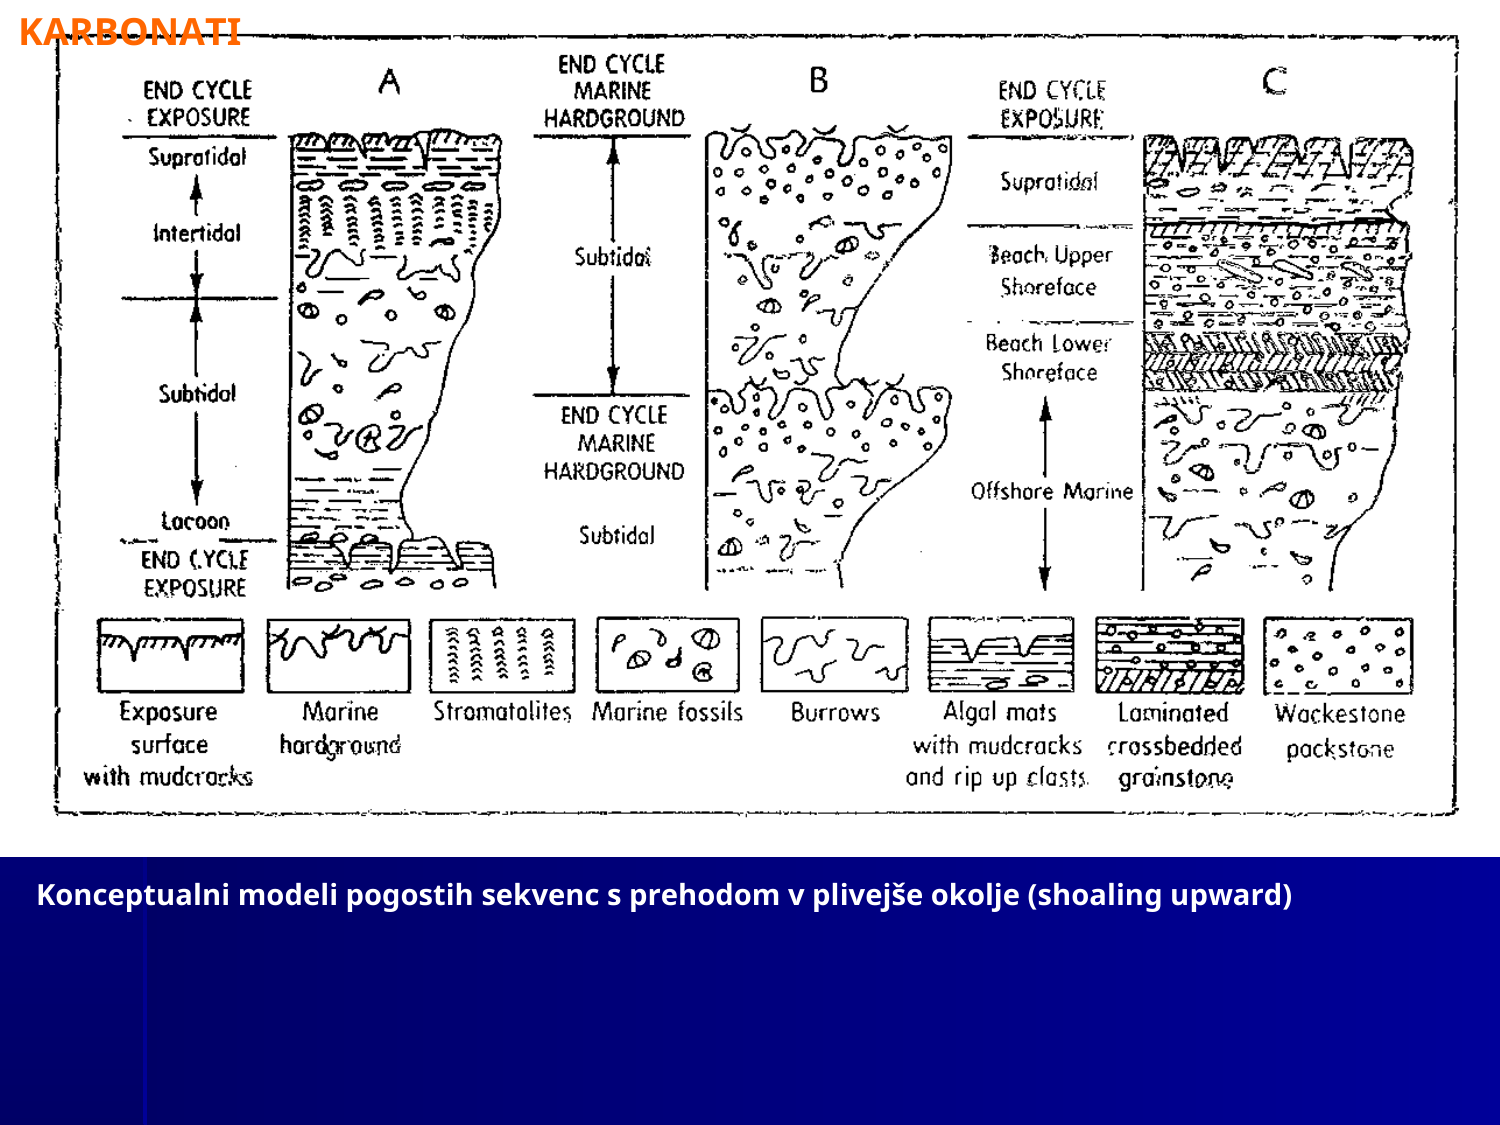

KARBONATI
Konceptualni modeli pogostih sekvenc s prehodom v plivejše okolje (shoaling upward)